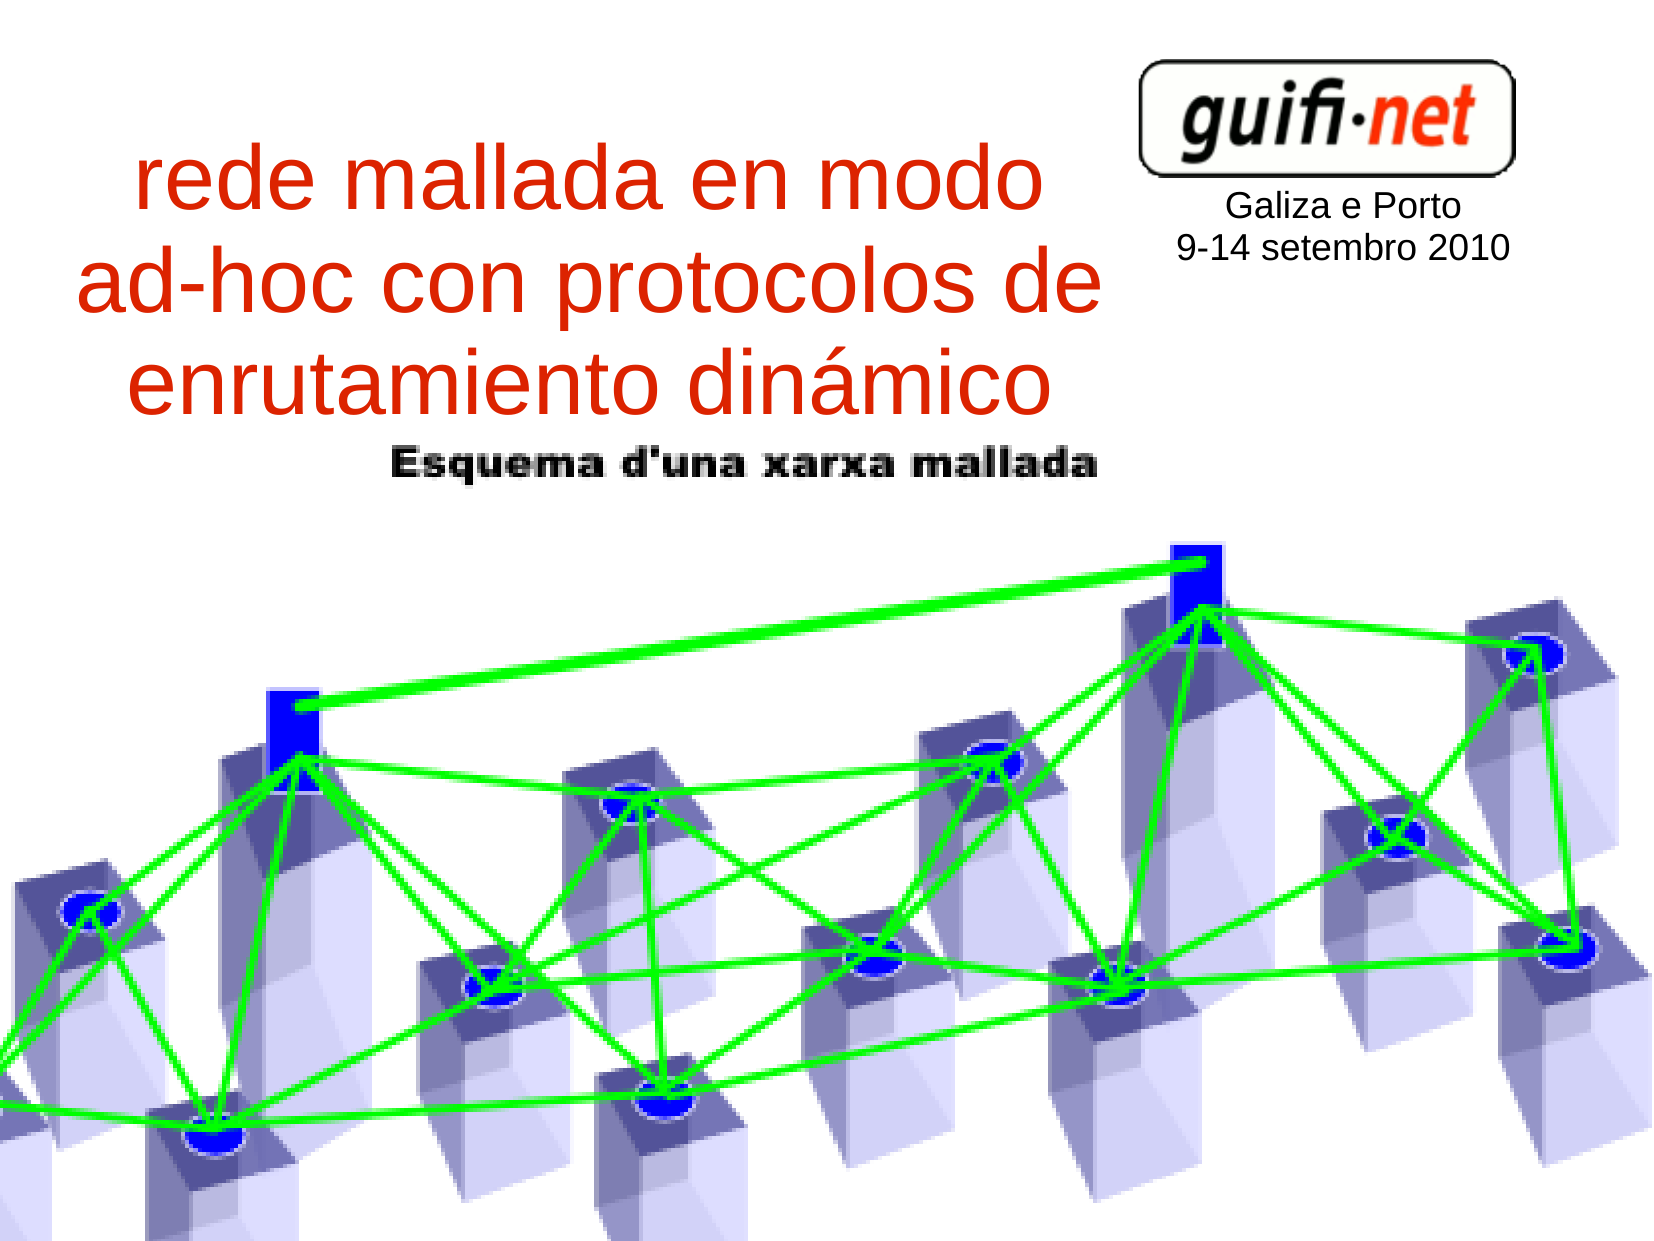

# rede mallada en modo ad-hoc con protocolos de enrutamiento dinámico
Galiza e Porto
9-14 setembro 2010